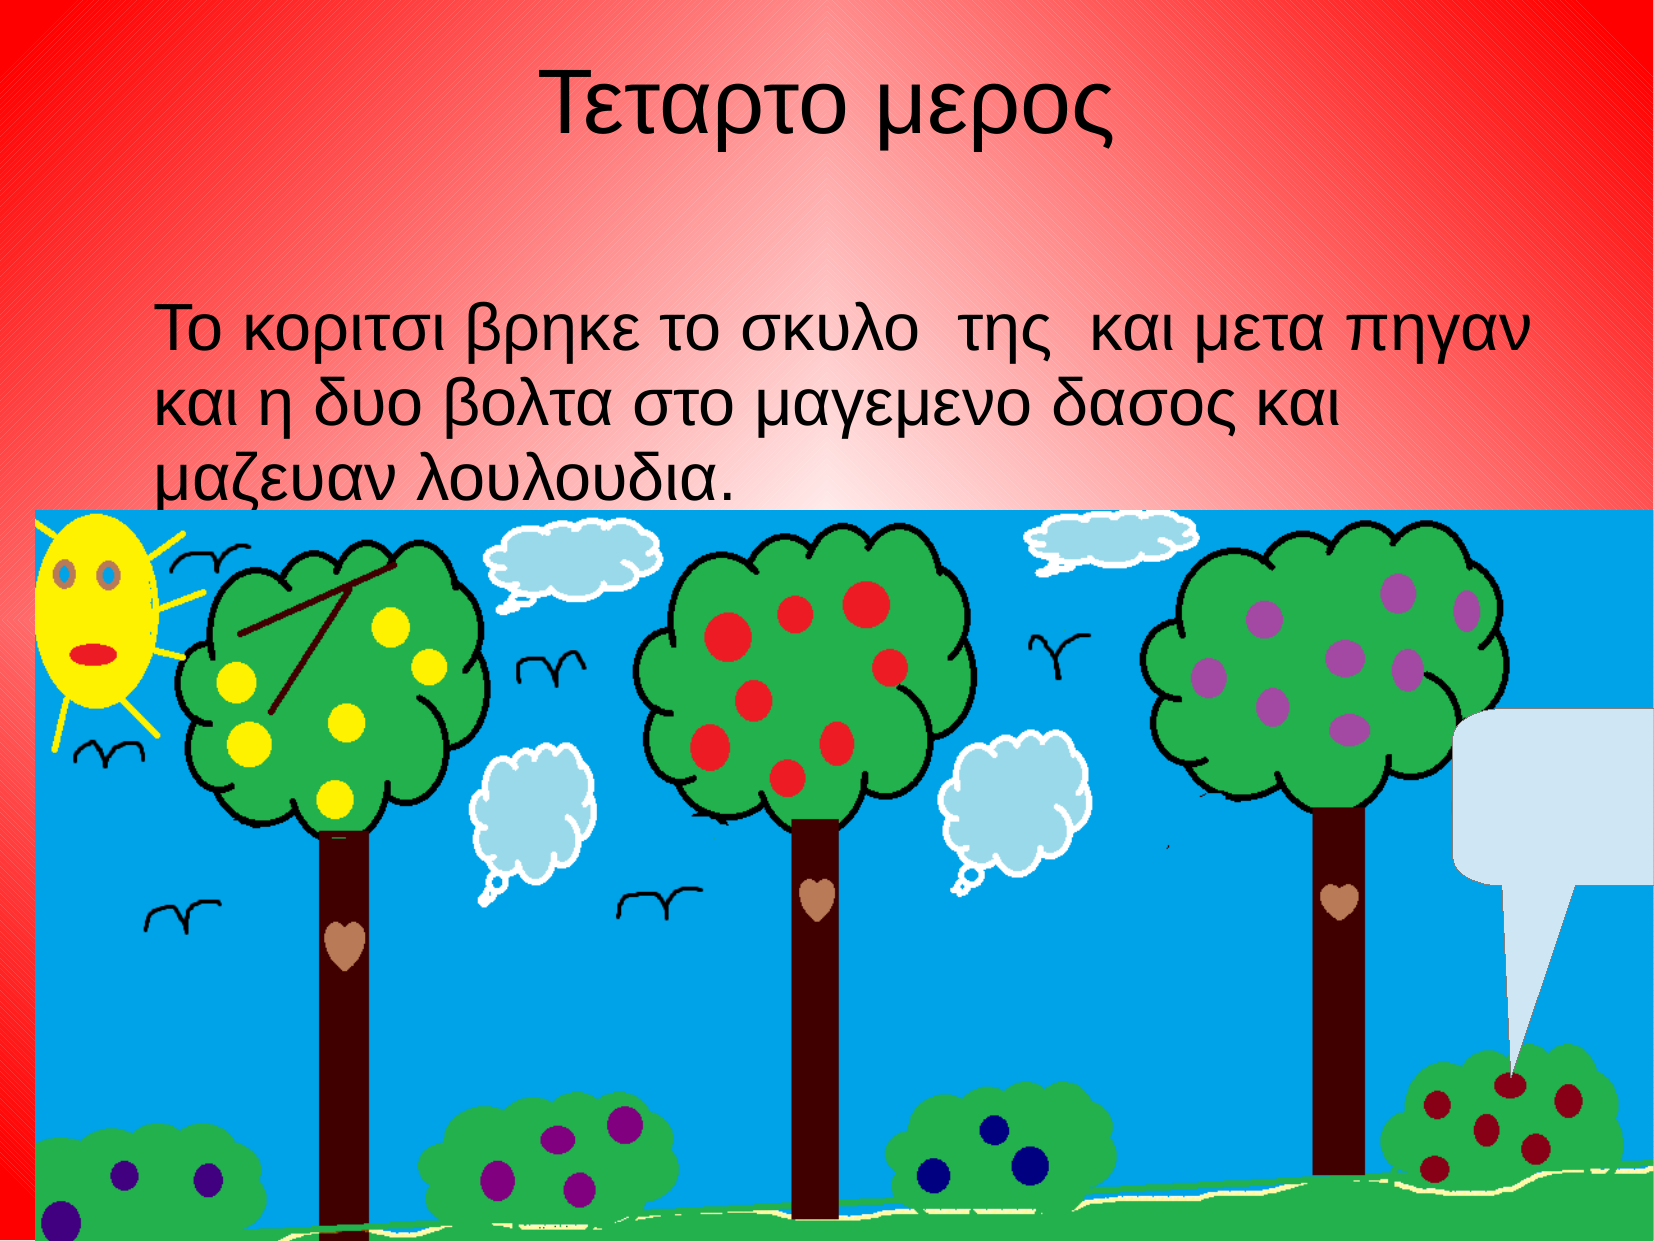

# Τεταρτο μερος
Το κοριτσι βρηκε το σκυλο της και μετα πηγαν και η δυο βολτα στο μαγεμενο δασος και μαζευαν λουλουδια.